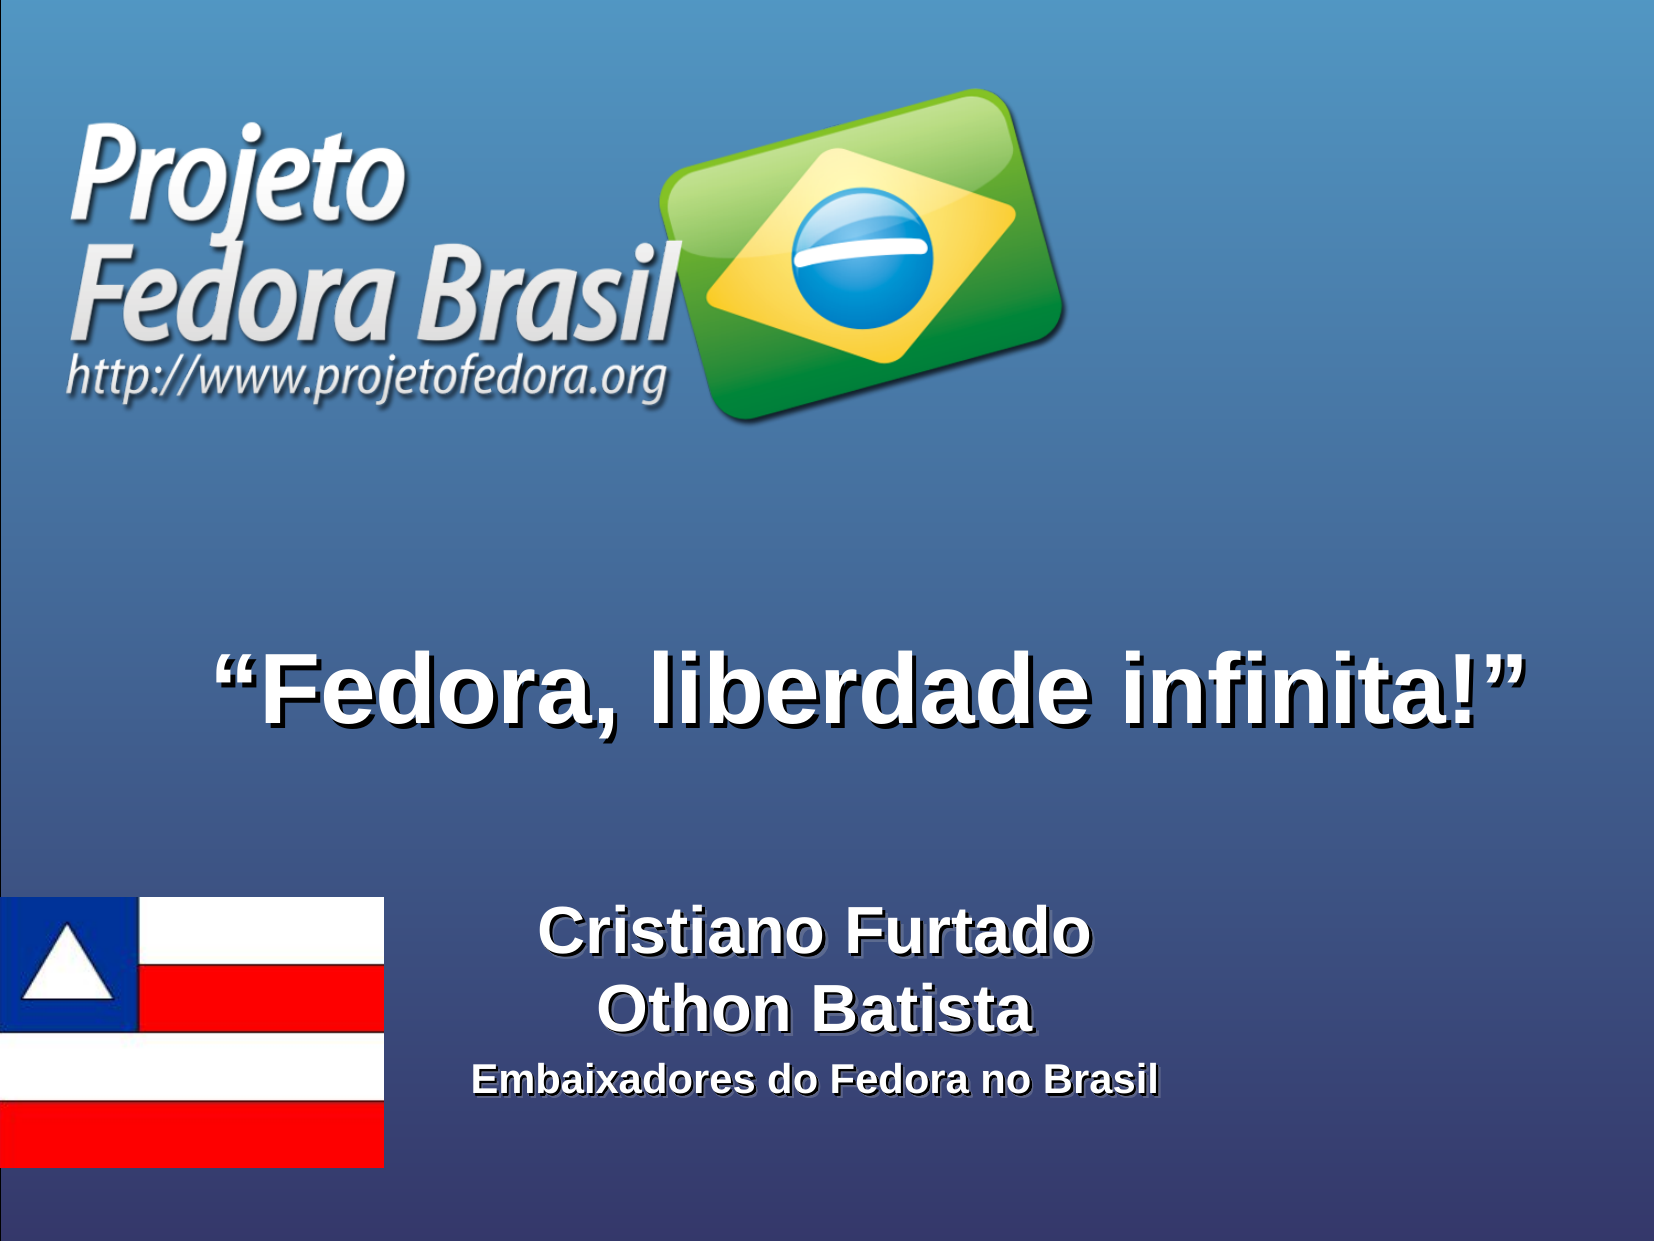

“Fedora, liberdade infinita!”
# Cristiano Furtado
Othon Batista
Embaixadores do Fedora no Brasil